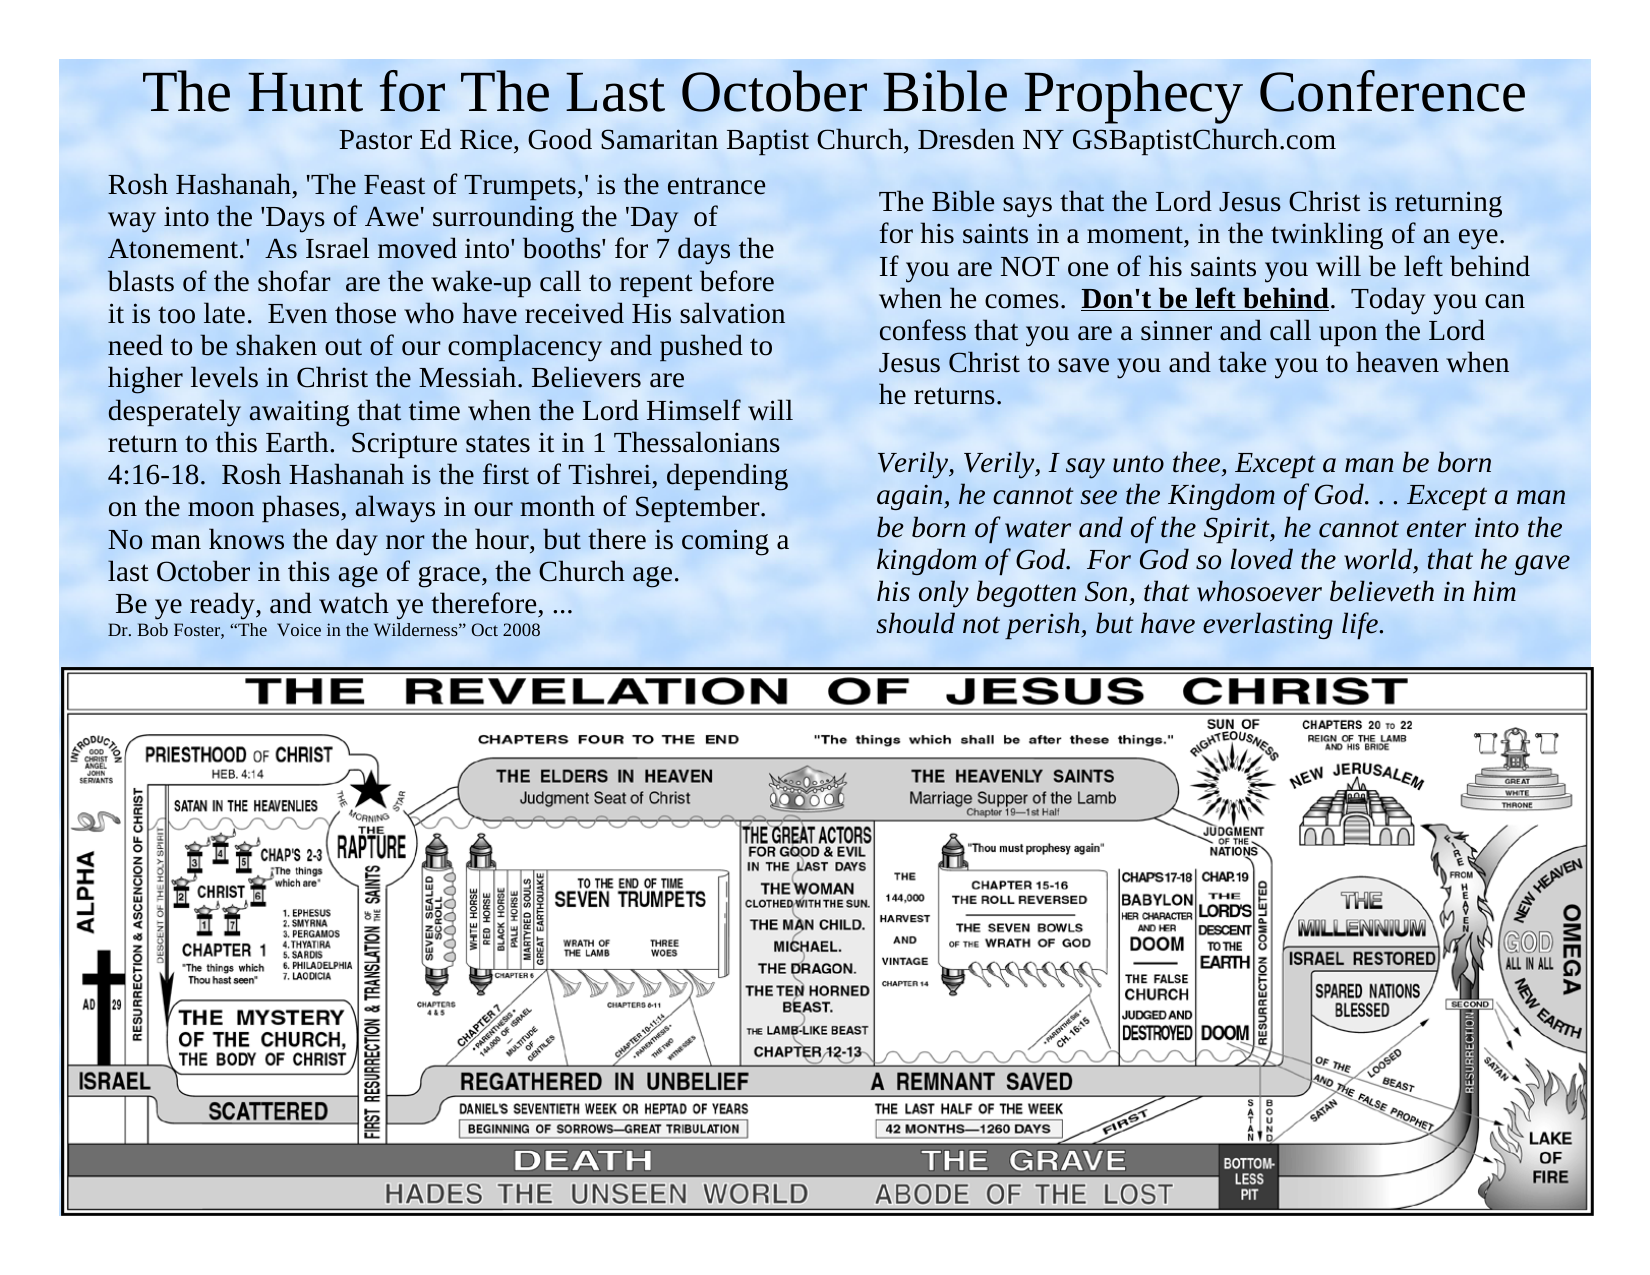

The Hunt for The Last October Bible Prophecy Conference
Pastor Ed Rice, Good Samaritan Baptist Church, Dresden NY GSBaptistChurch.com
Rosh Hashanah, 'The Feast of Trumpets,' is the entrance way into the 'Days of Awe' surrounding the 'Day of Atonement.' As Israel moved into' booths' for 7 days the blasts of the shofar are the wake-up call to repent before it is too late. Even those who have received His salvation need to be shaken out of our complacency and pushed to higher levels in Christ the Messiah. Believers are desperately awaiting that time when the Lord Himself will return to this Earth. Scripture states it in 1 Thessalonians 4:16-18. Rosh Hashanah is the first of Tishrei, depending on the moon phases, always in our month of September. No man knows the day nor the hour, but there is coming a last October in this age of grace, the Church age.
 Be ye ready, and watch ye therefore, ...
Dr. Bob Foster, “The Voice in the Wilderness” Oct 2008
The Bible says that the Lord Jesus Christ is returning for his saints in a moment, in the twinkling of an eye. If you are NOT one of his saints you will be left behind when he comes. Don't be left behind. Today you can confess that you are a sinner and call upon the Lord Jesus Christ to save you and take you to heaven when he returns.
Verily, Verily, I say unto thee, Except a man be born again, he cannot see the Kingdom of God. . . Except a man be born of water and of the Spirit, he cannot enter into the kingdom of God. For God so loved the world, that he gave his only begotten Son, that whosoever believeth in him should not perish, but have everlasting life.